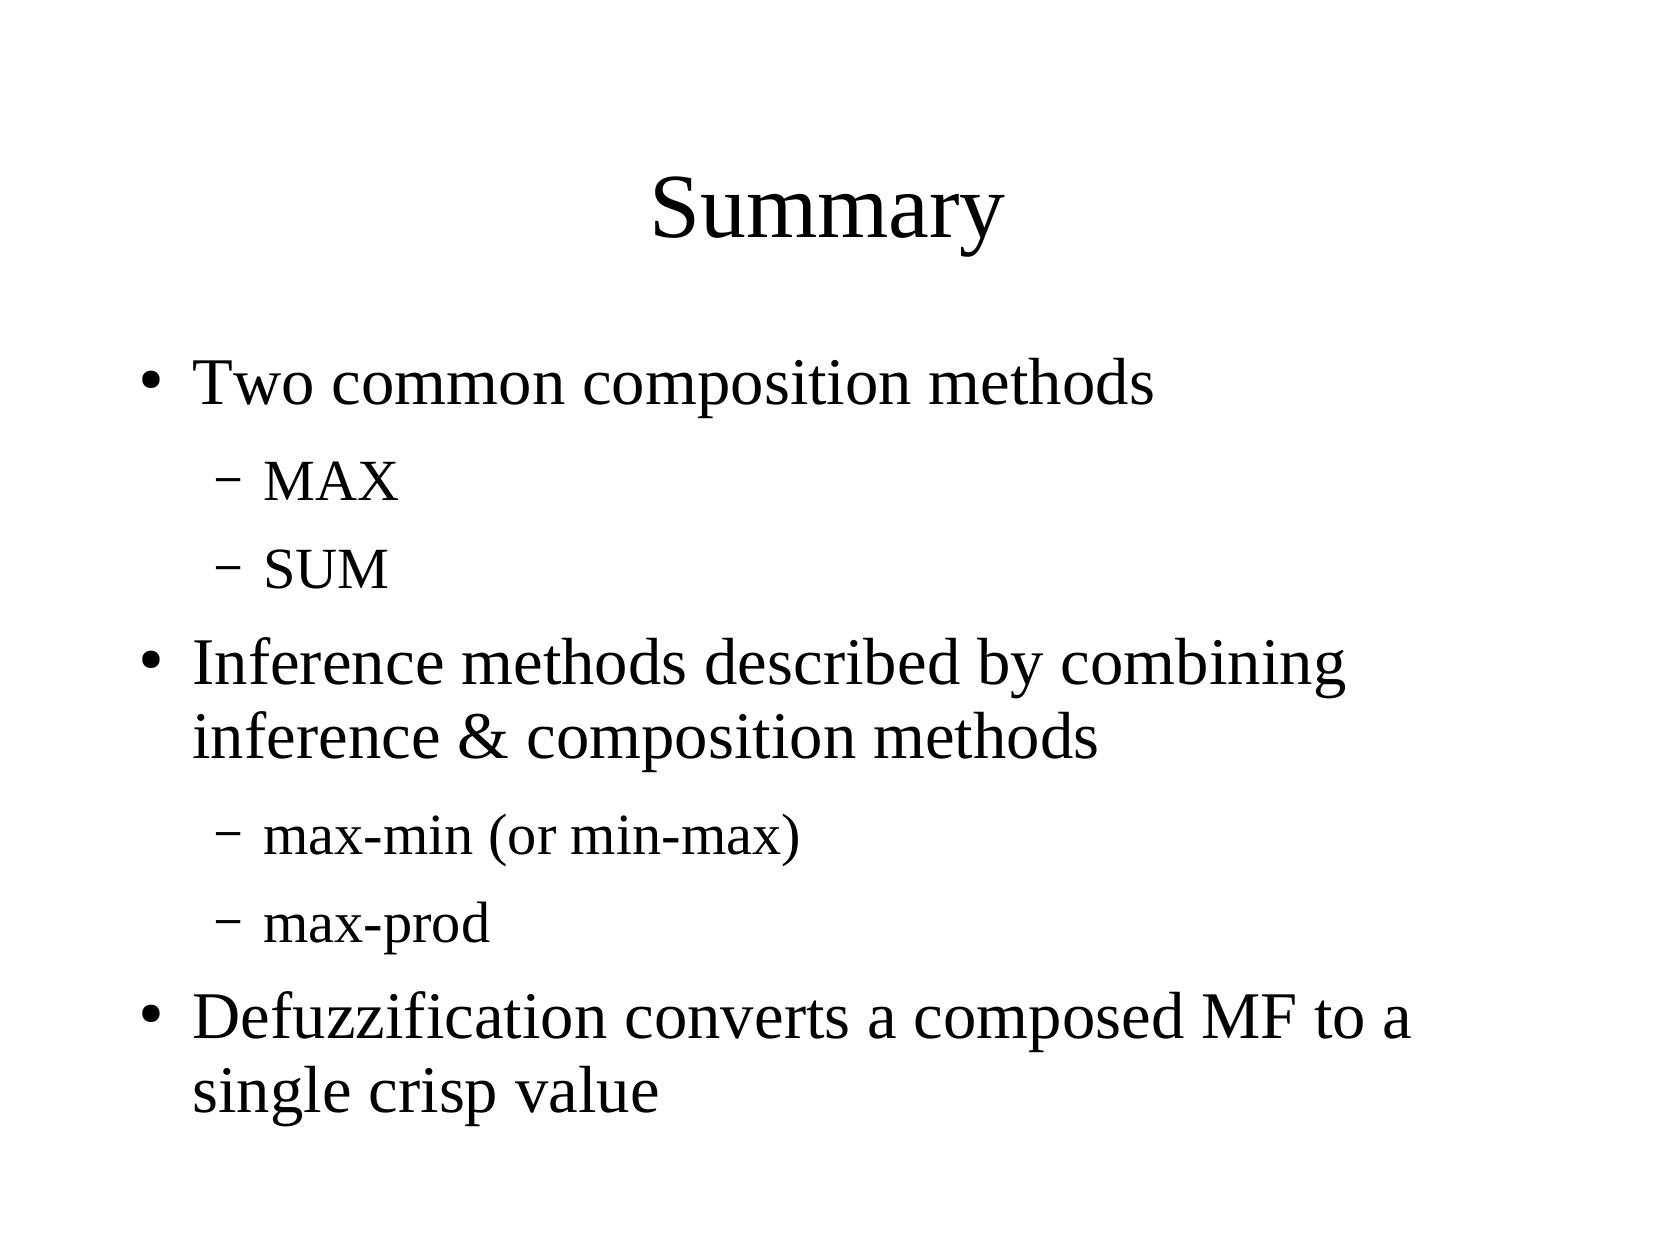

# Summary
Two common composition methods
MAX
SUM
Inference methods described by combining inference & composition methods
max-min (or min-max)
max-prod
Defuzzification converts a composed MF to a single crisp value